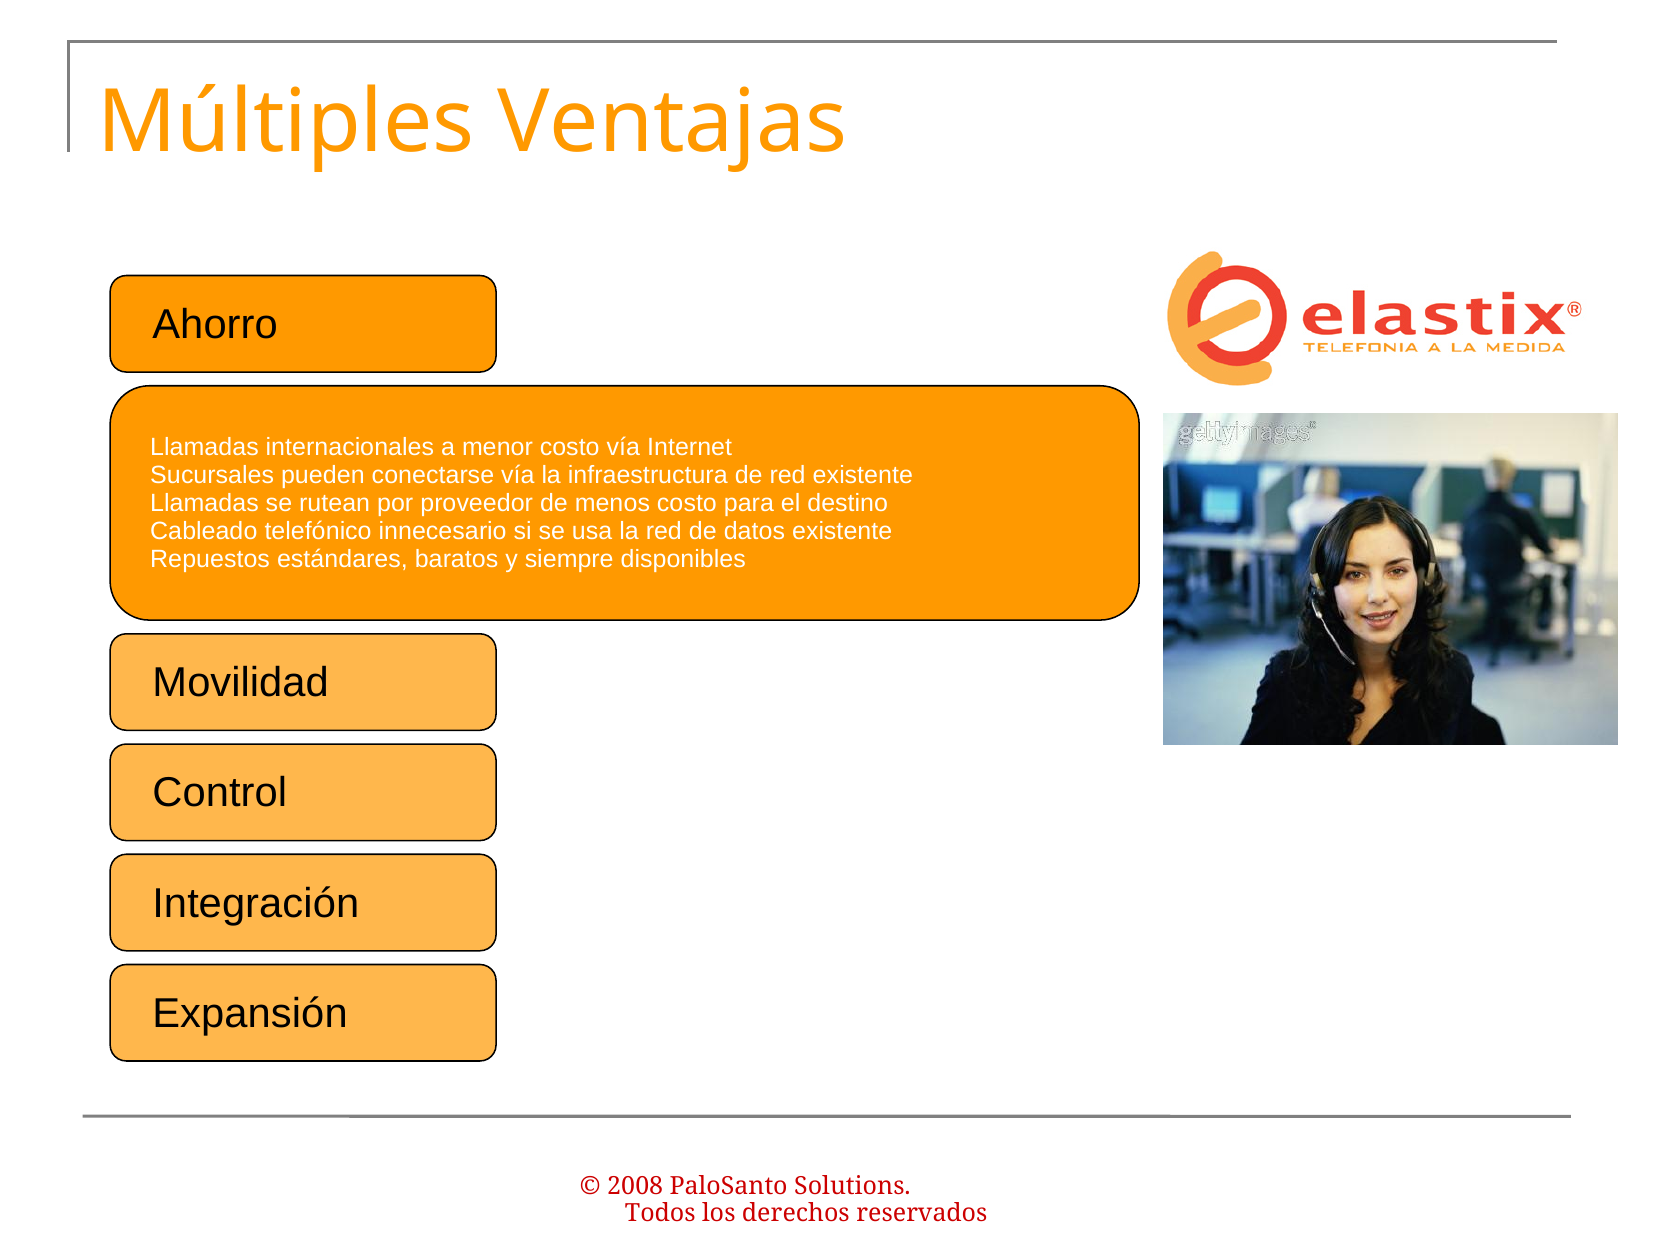

# Múltiples Ventajas
 Ahorro
 Llamadas internacionales a menor costo vía Internet
 Sucursales pueden conectarse vía la infraestructura de red existente
 Llamadas se rutean por proveedor de menos costo para el destino
 Cableado telefónico innecesario si se usa la red de datos existente
 Repuestos estándares, baratos y siempre disponibles
 Movilidad
 Control
 Integración
 Expansión
© 2008 PaloSanto Solutions. Todos los derechos reservados